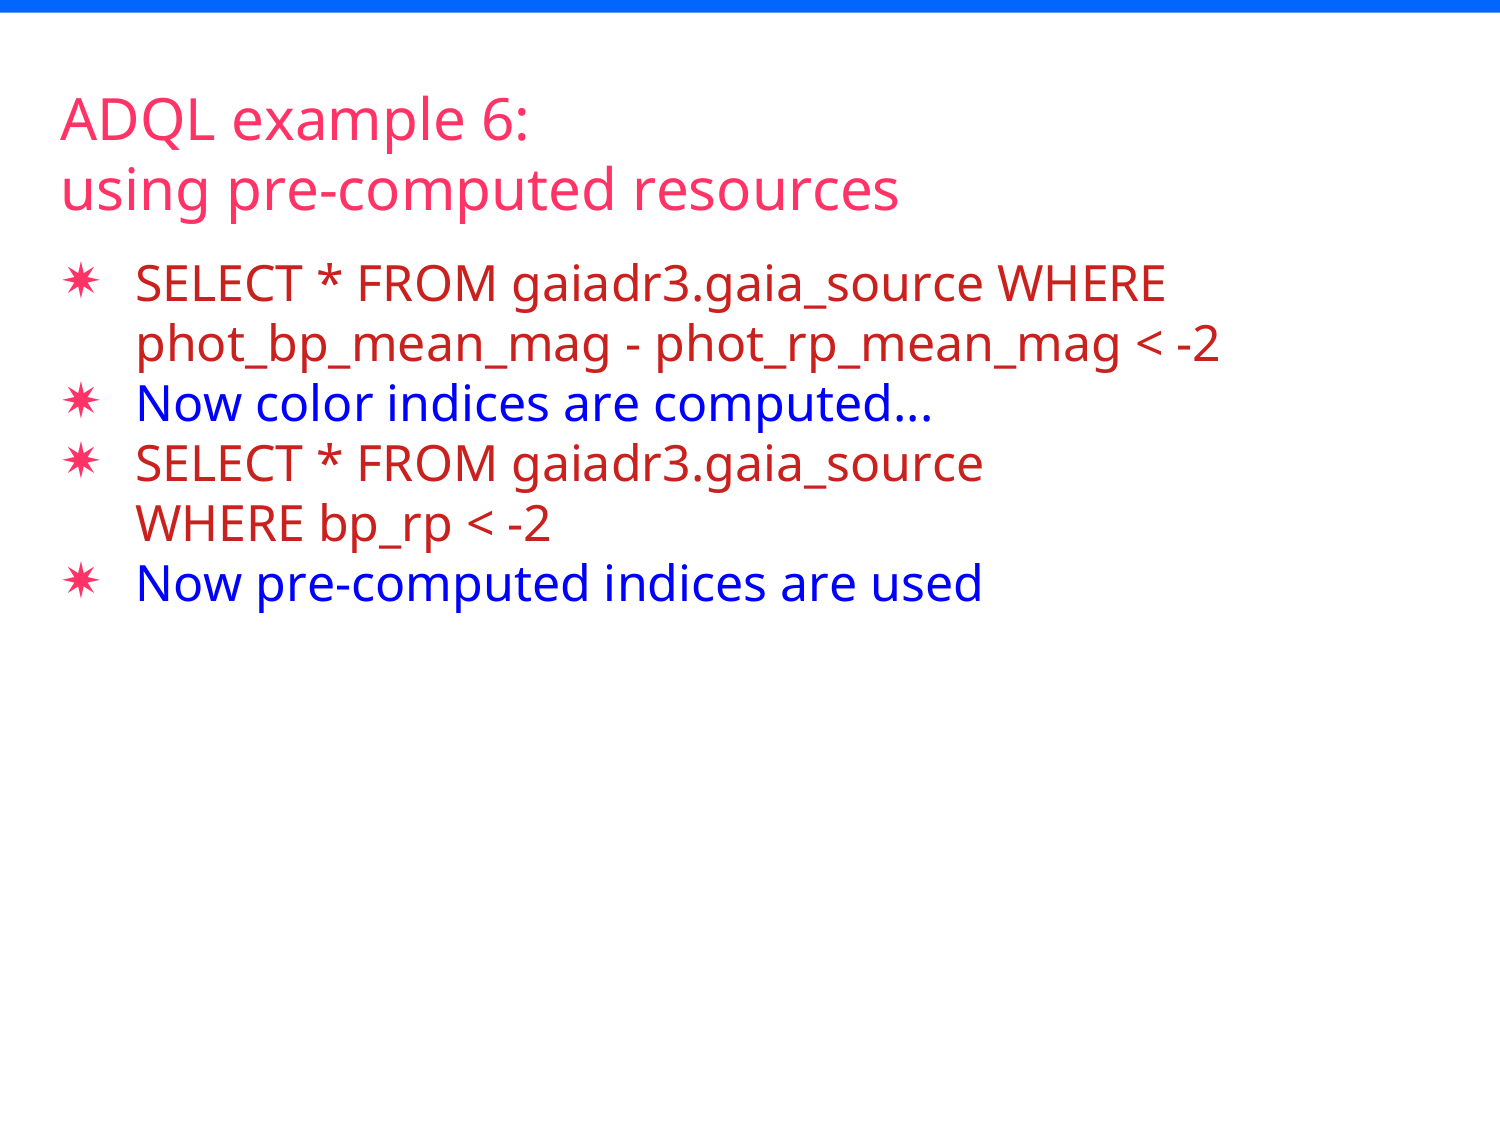

ADQL example 6:
using pre-computed resources
SELECT * FROM gaiadr3.gaia_source WHERE phot_bp_mean_mag - phot_rp_mean_mag < -2
Now color indices are computed...
SELECT * FROM gaiadr3.gaia_source
WHERE bp_rp < -2
Now pre-computed indices are used
81867
28